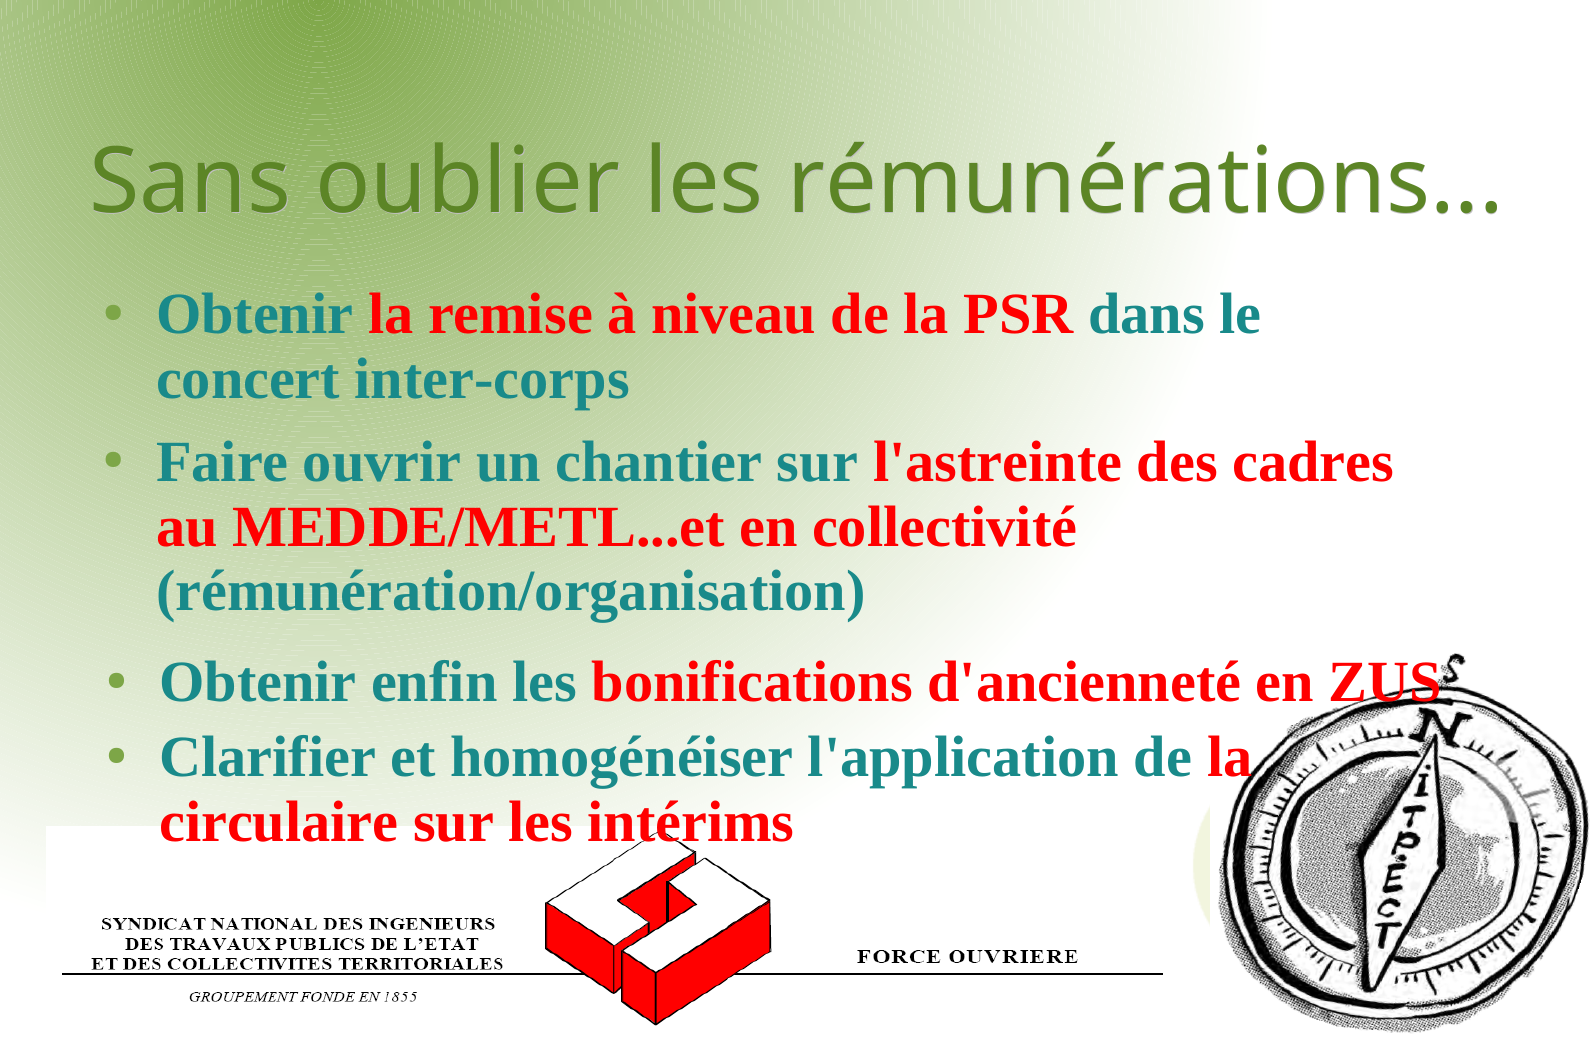

# Sans oublier les rémunérations...
Obtenir la remise à niveau de la PSR dans le concert inter-corps
Faire ouvrir un chantier sur l'astreinte des cadres au MEDDE/METL...et en collectivité (rémunération/organisation)
Obtenir enfin les bonifications d'ancienneté en ZUS
Clarifier et homogénéiser l'application de la circulaire sur les intérims